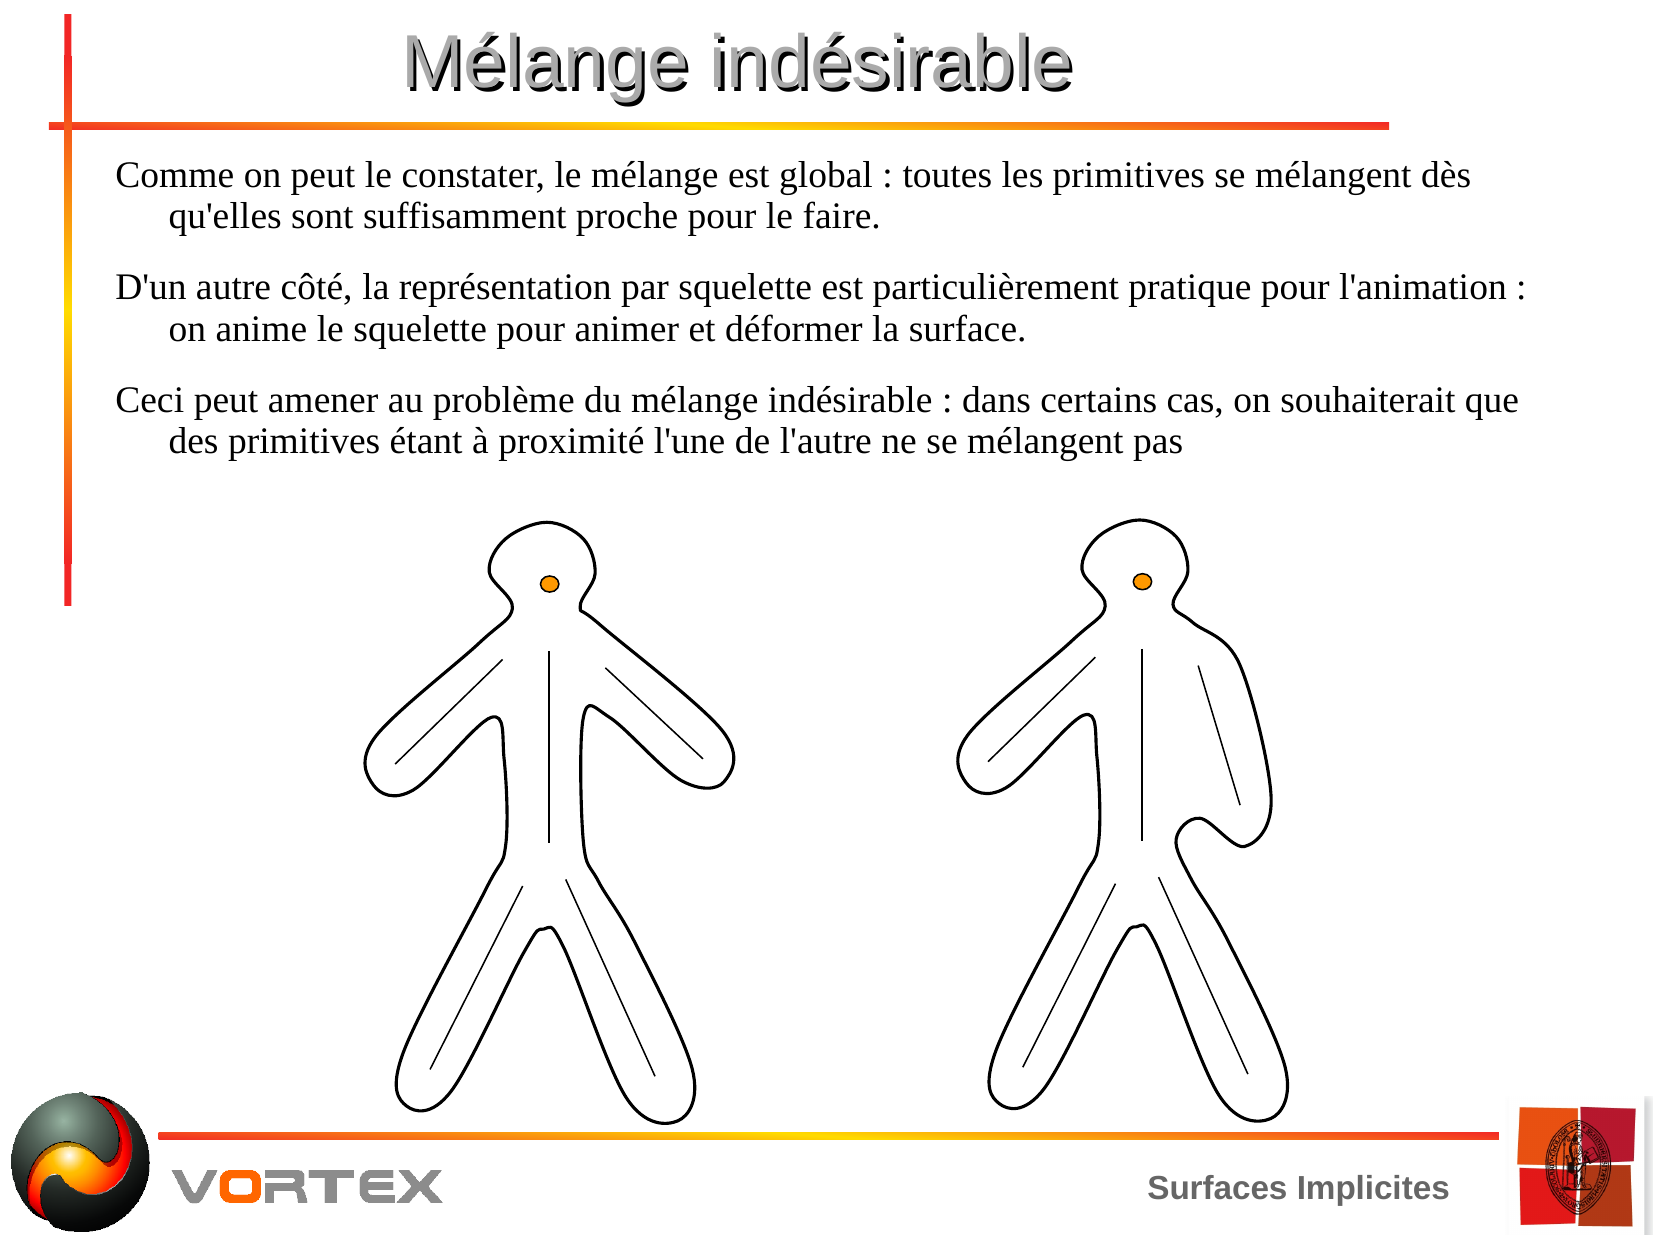

# Mélange indésirable
Comme on peut le constater, le mélange est global : toutes les primitives se mélangent dès qu'elles sont suffisamment proche pour le faire.
D'un autre côté, la représentation par squelette est particulièrement pratique pour l'animation : on anime le squelette pour animer et déformer la surface.
Ceci peut amener au problème du mélange indésirable : dans certains cas, on souhaiterait que des primitives étant à proximité l'une de l'autre ne se mélangent pas